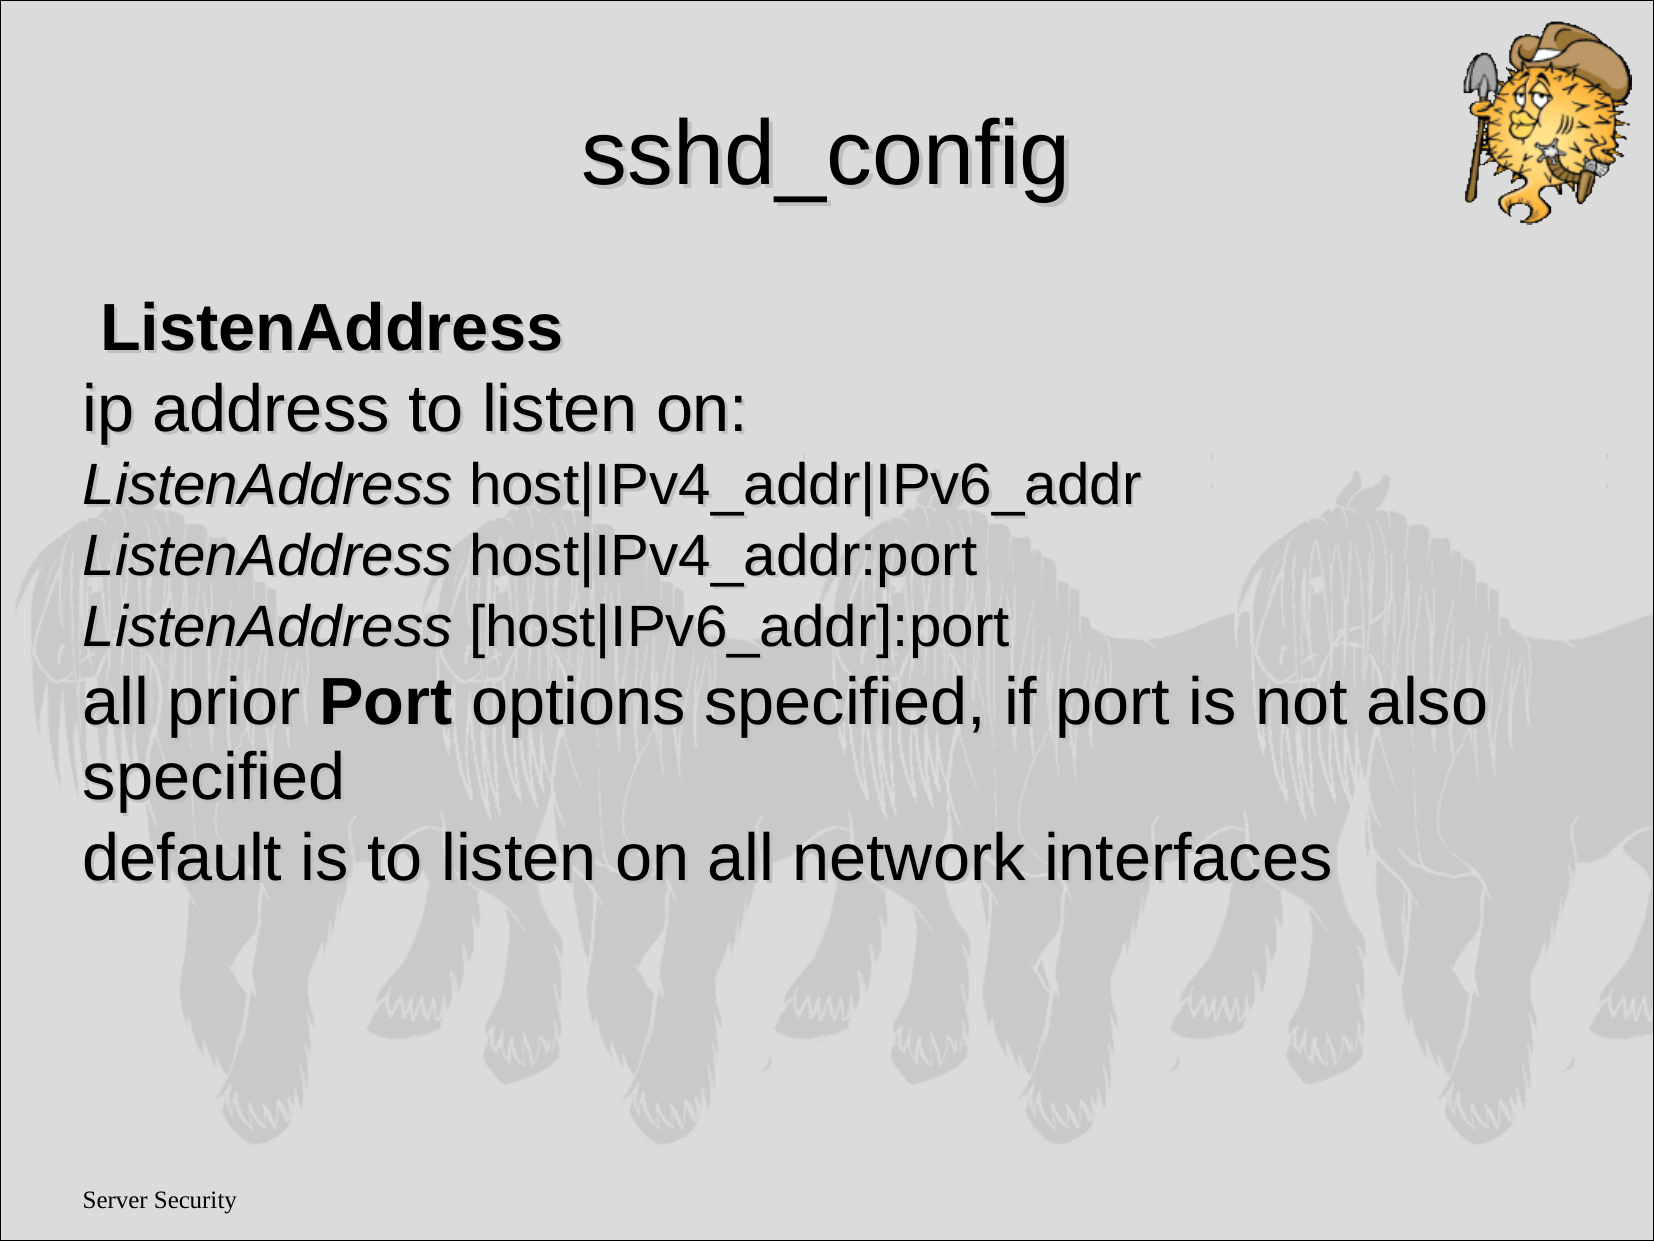

# sshd_config
ListenAddress
ip address to listen on:
ListenAddress host|IPv4_addr|IPv6_addr
ListenAddress host|IPv4_addr:port
ListenAddress [host|IPv6_addr]:port
all prior Port options specified, if port is not also specified
default is to listen on all network interfaces